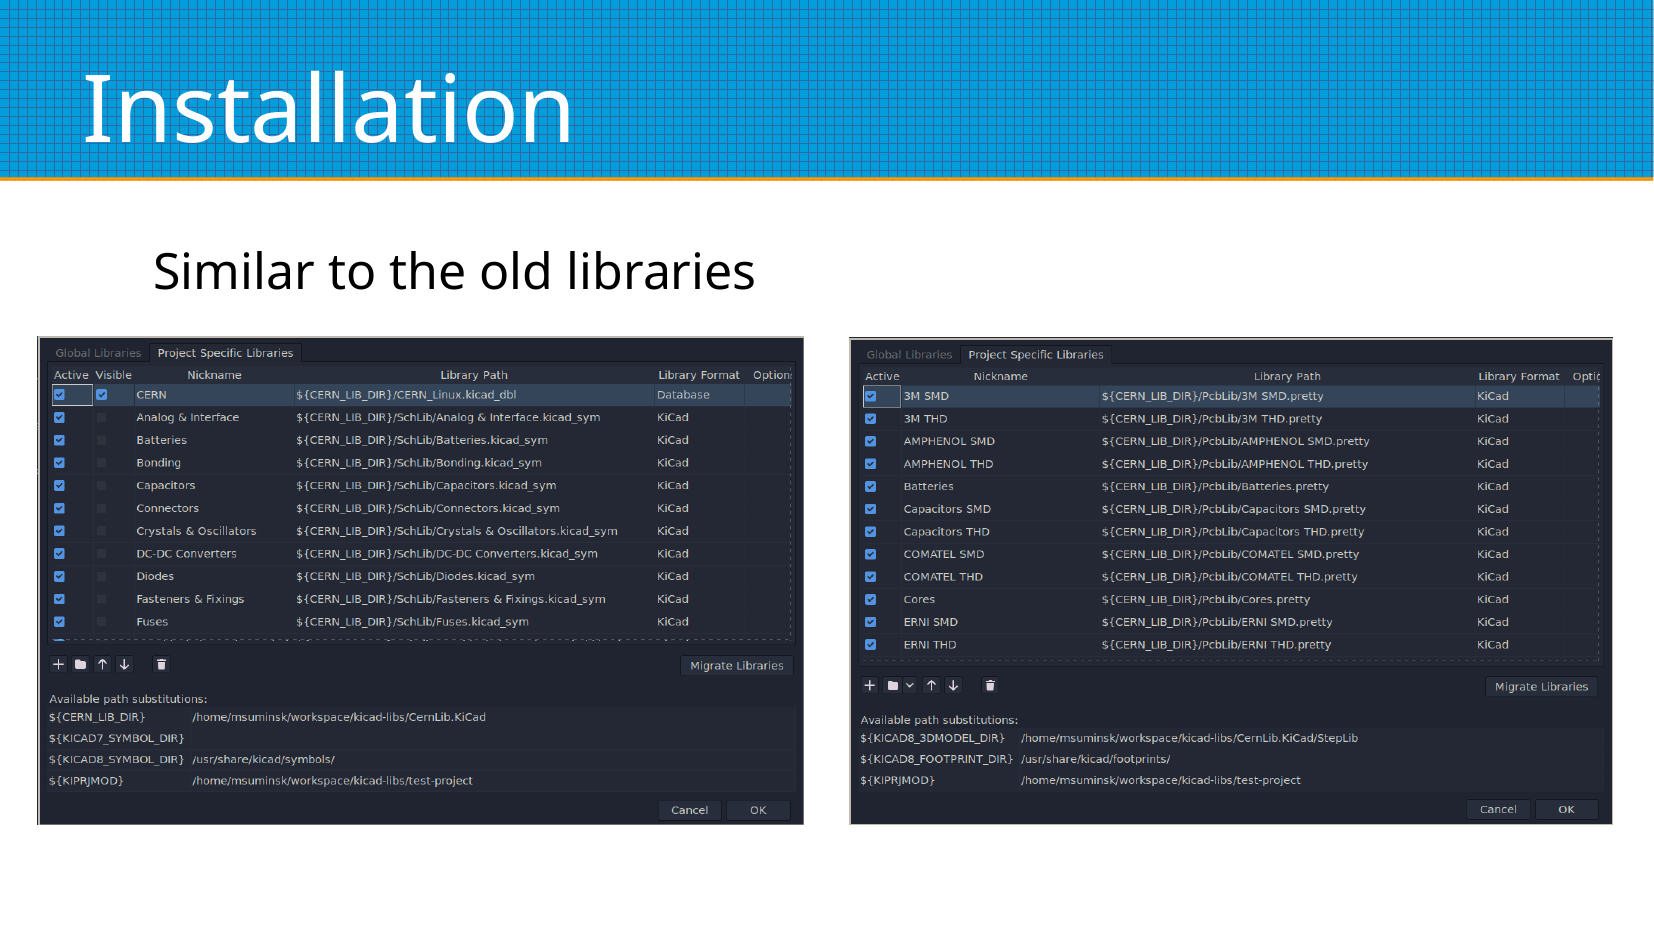

# Installation
Similar to the old libraries